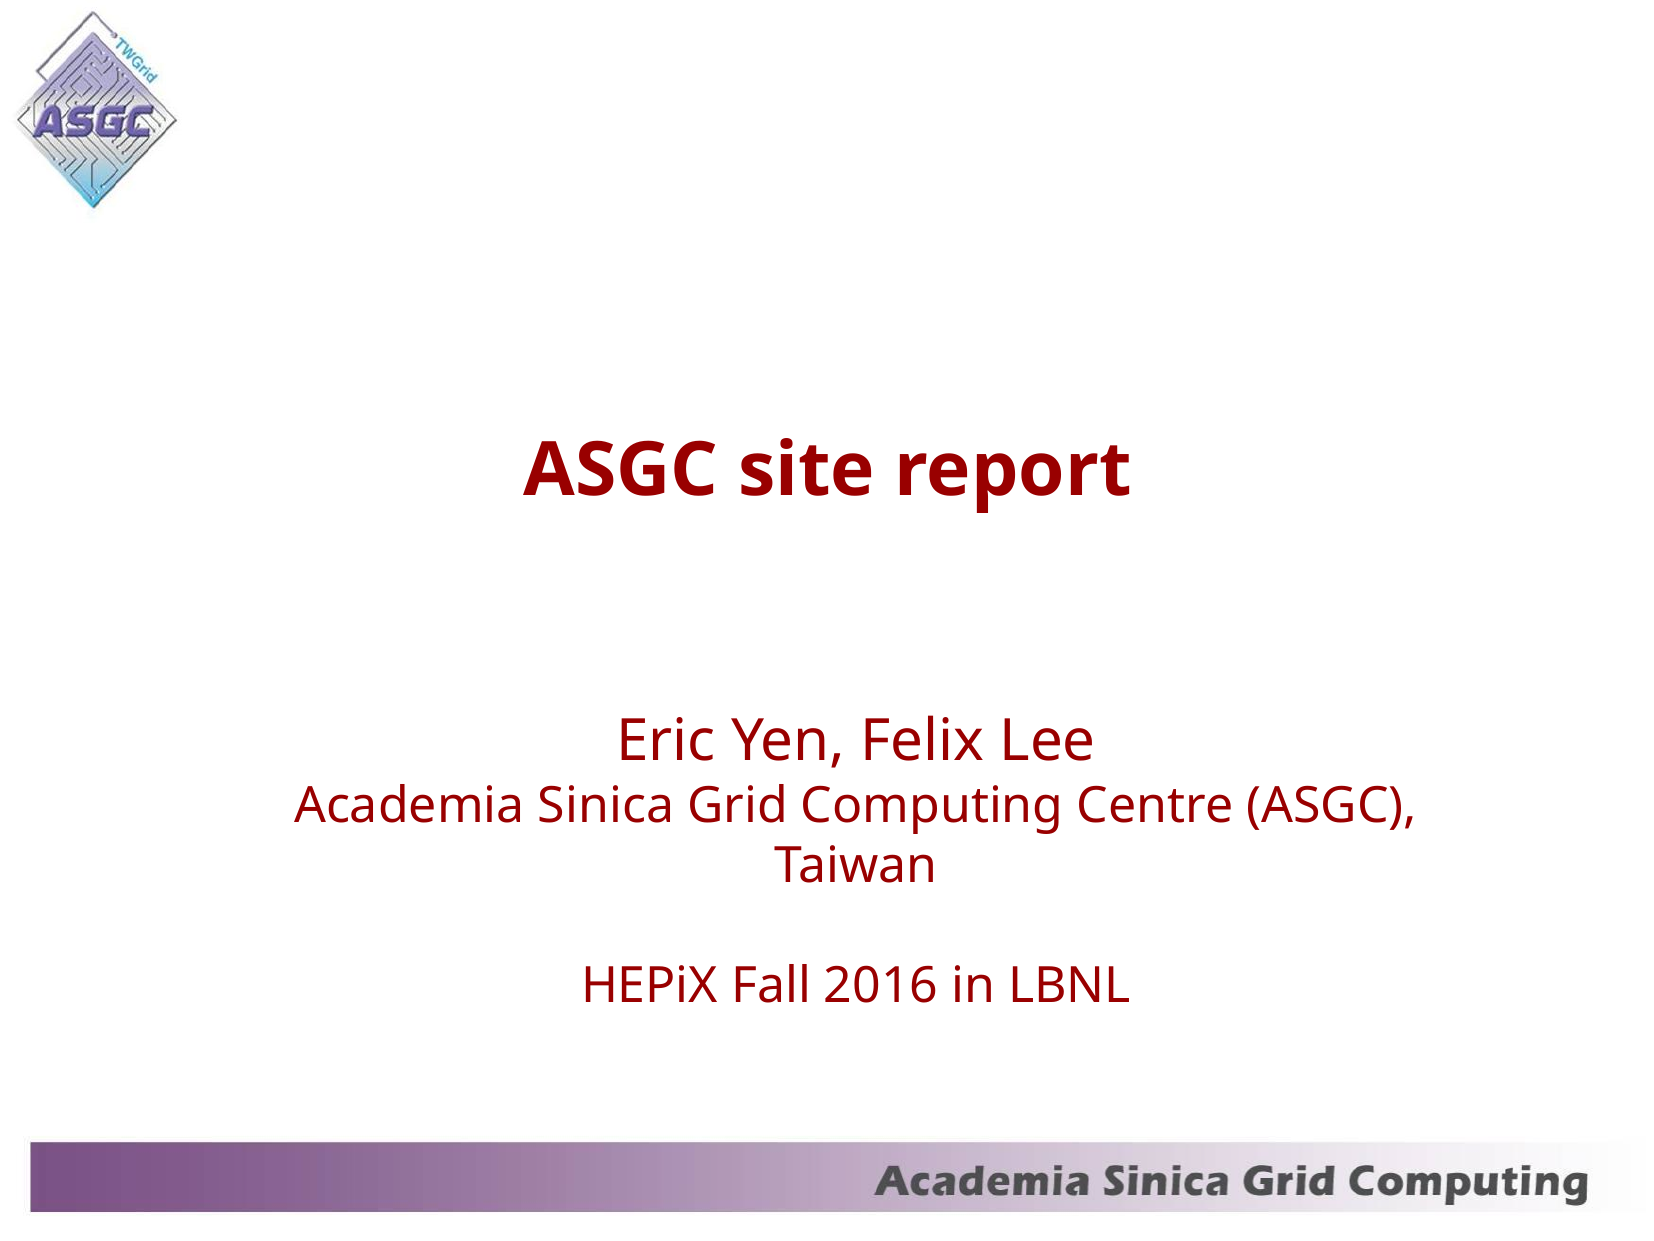

# ASGC site report
Eric Yen, Felix Lee
Academia Sinica Grid Computing Centre (ASGC), Taiwan
HEPiX Fall 2016 in LBNL